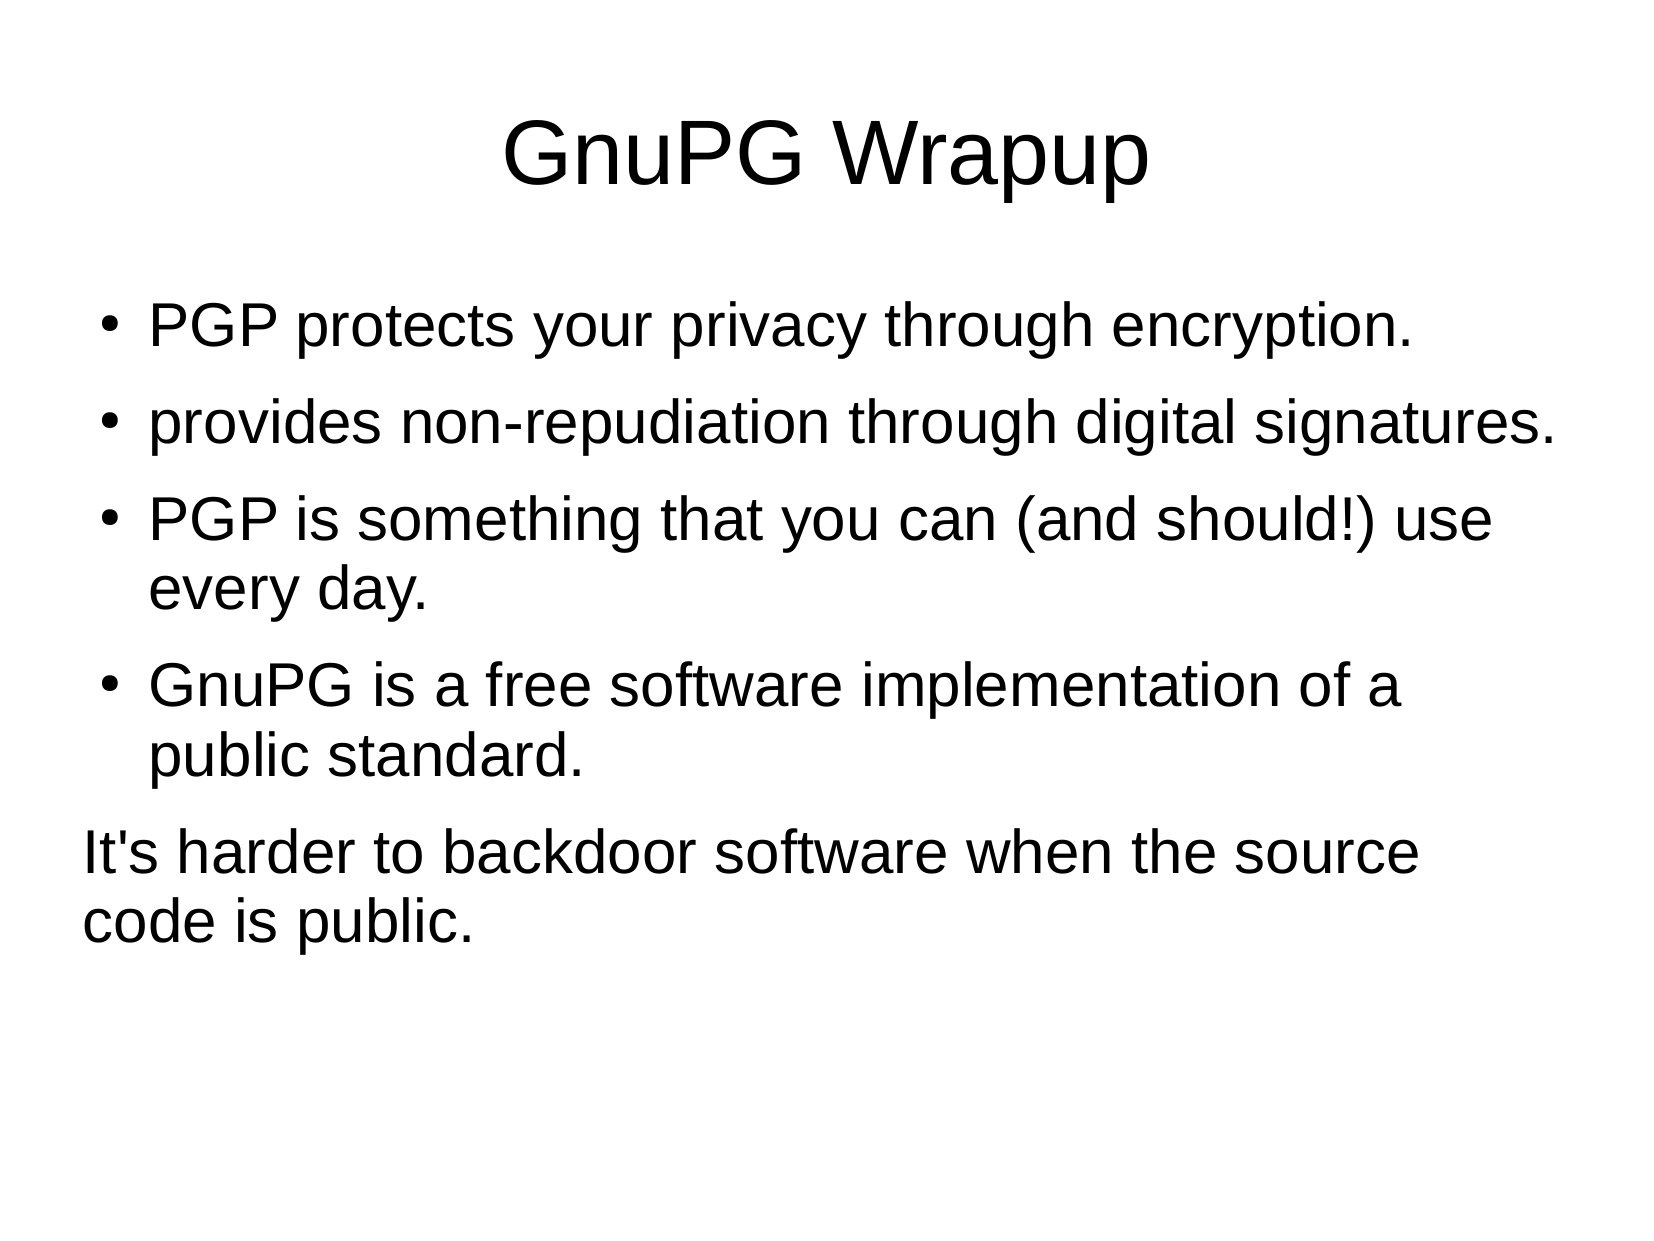

# GnuPG Wrapup
PGP protects your privacy through encryption.
provides non-repudiation through digital signatures.
PGP is something that you can (and should!) use every day.
GnuPG is a free software implementation of a public standard.
It's harder to backdoor software when the source code is public.